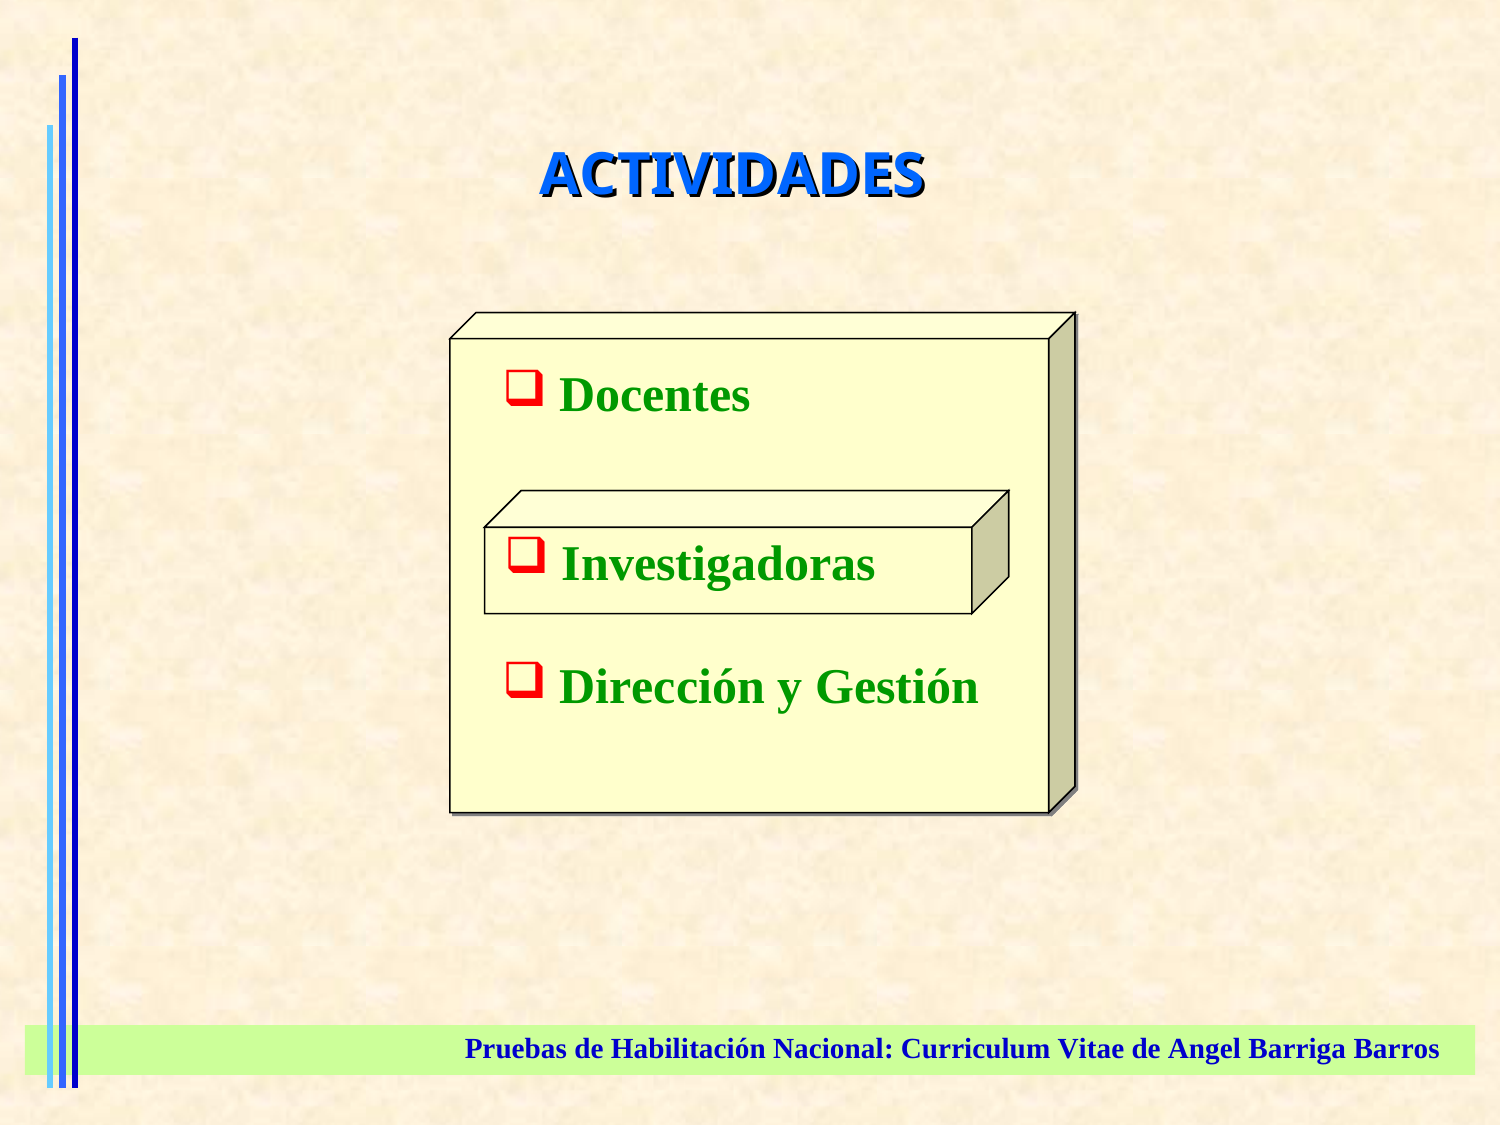

ACTIVIDADES
 Docentes
 Investigadoras
 Dirección y Gestión
 Investigadoras